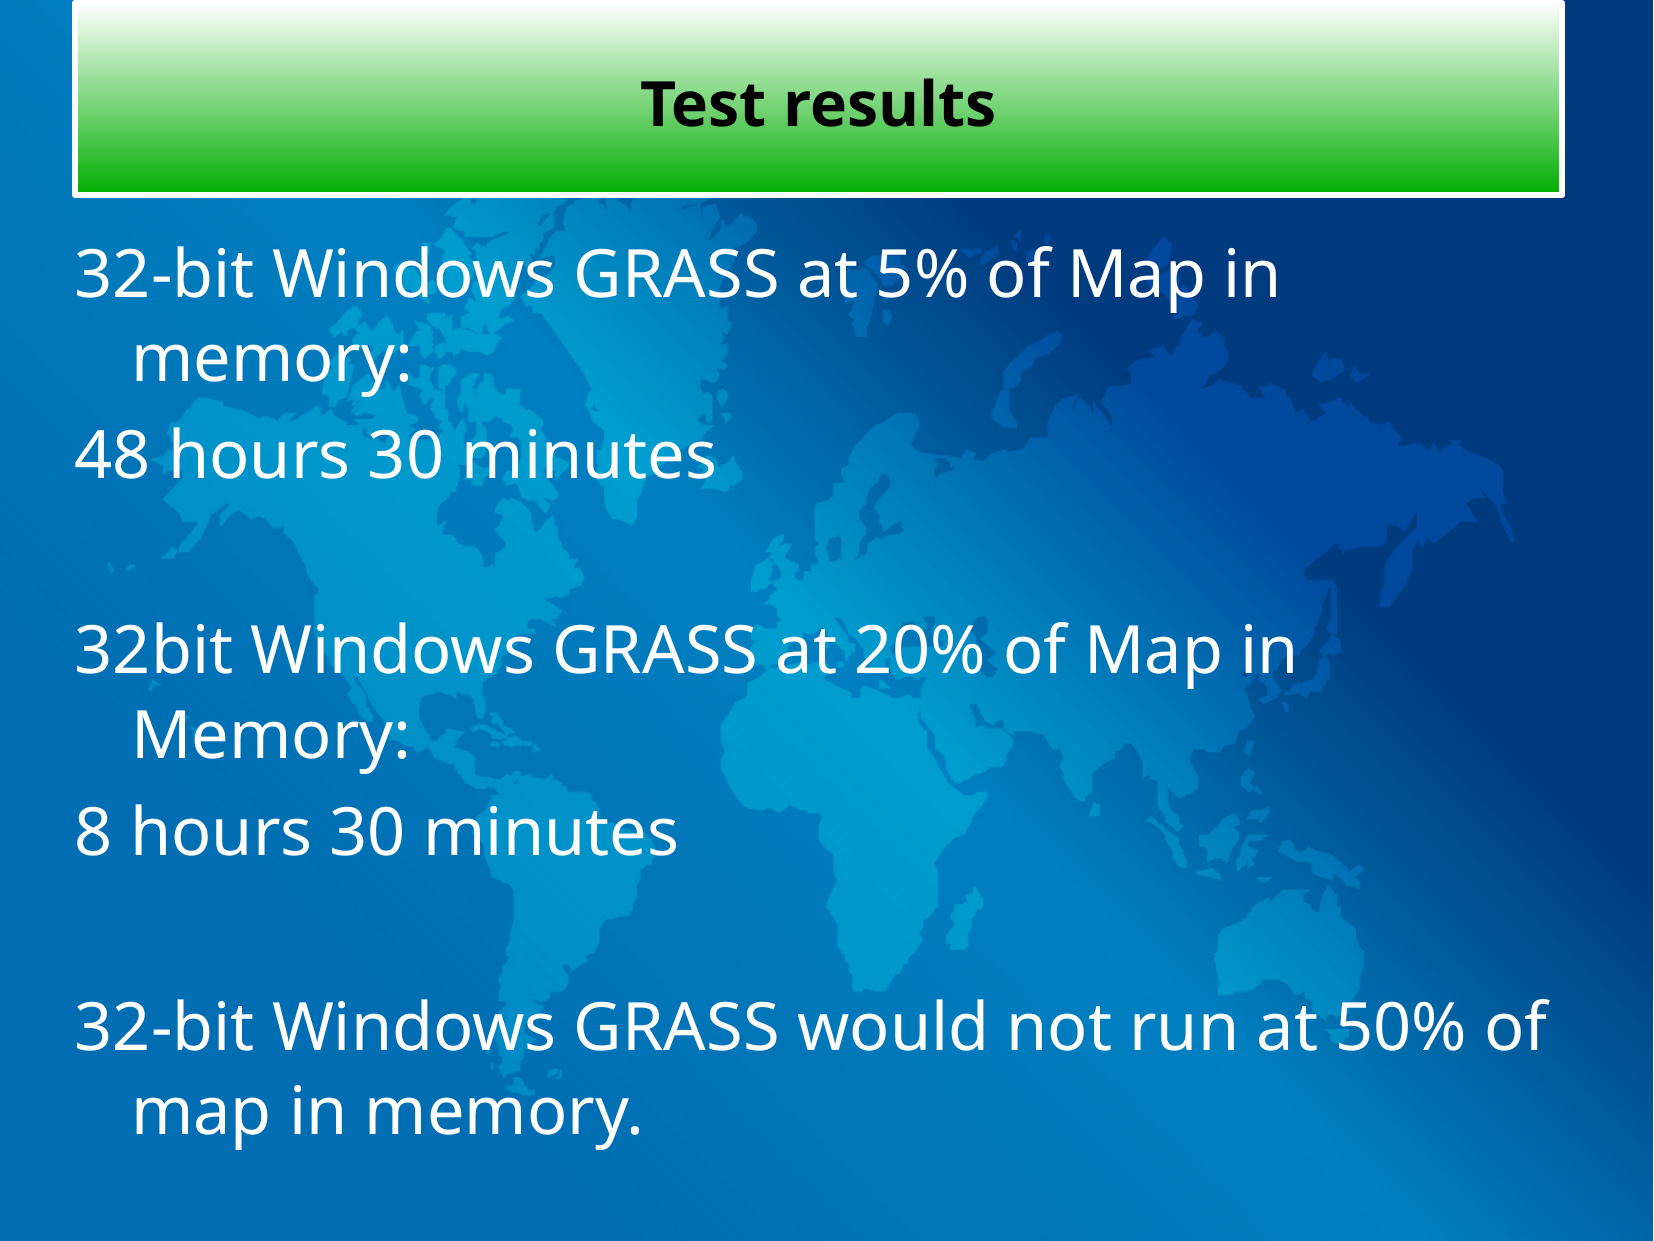

# Test results
32-bit Windows GRASS at 5% of Map in memory:
48 hours 30 minutes
32bit Windows GRASS at 20% of Map in Memory:
8 hours 30 minutes
32-bit Windows GRASS would not run at 50% of map in memory.
64-bit Linux 64 bit GRASS at 50% of map in memory:
1 hour 39 minutes!!!!